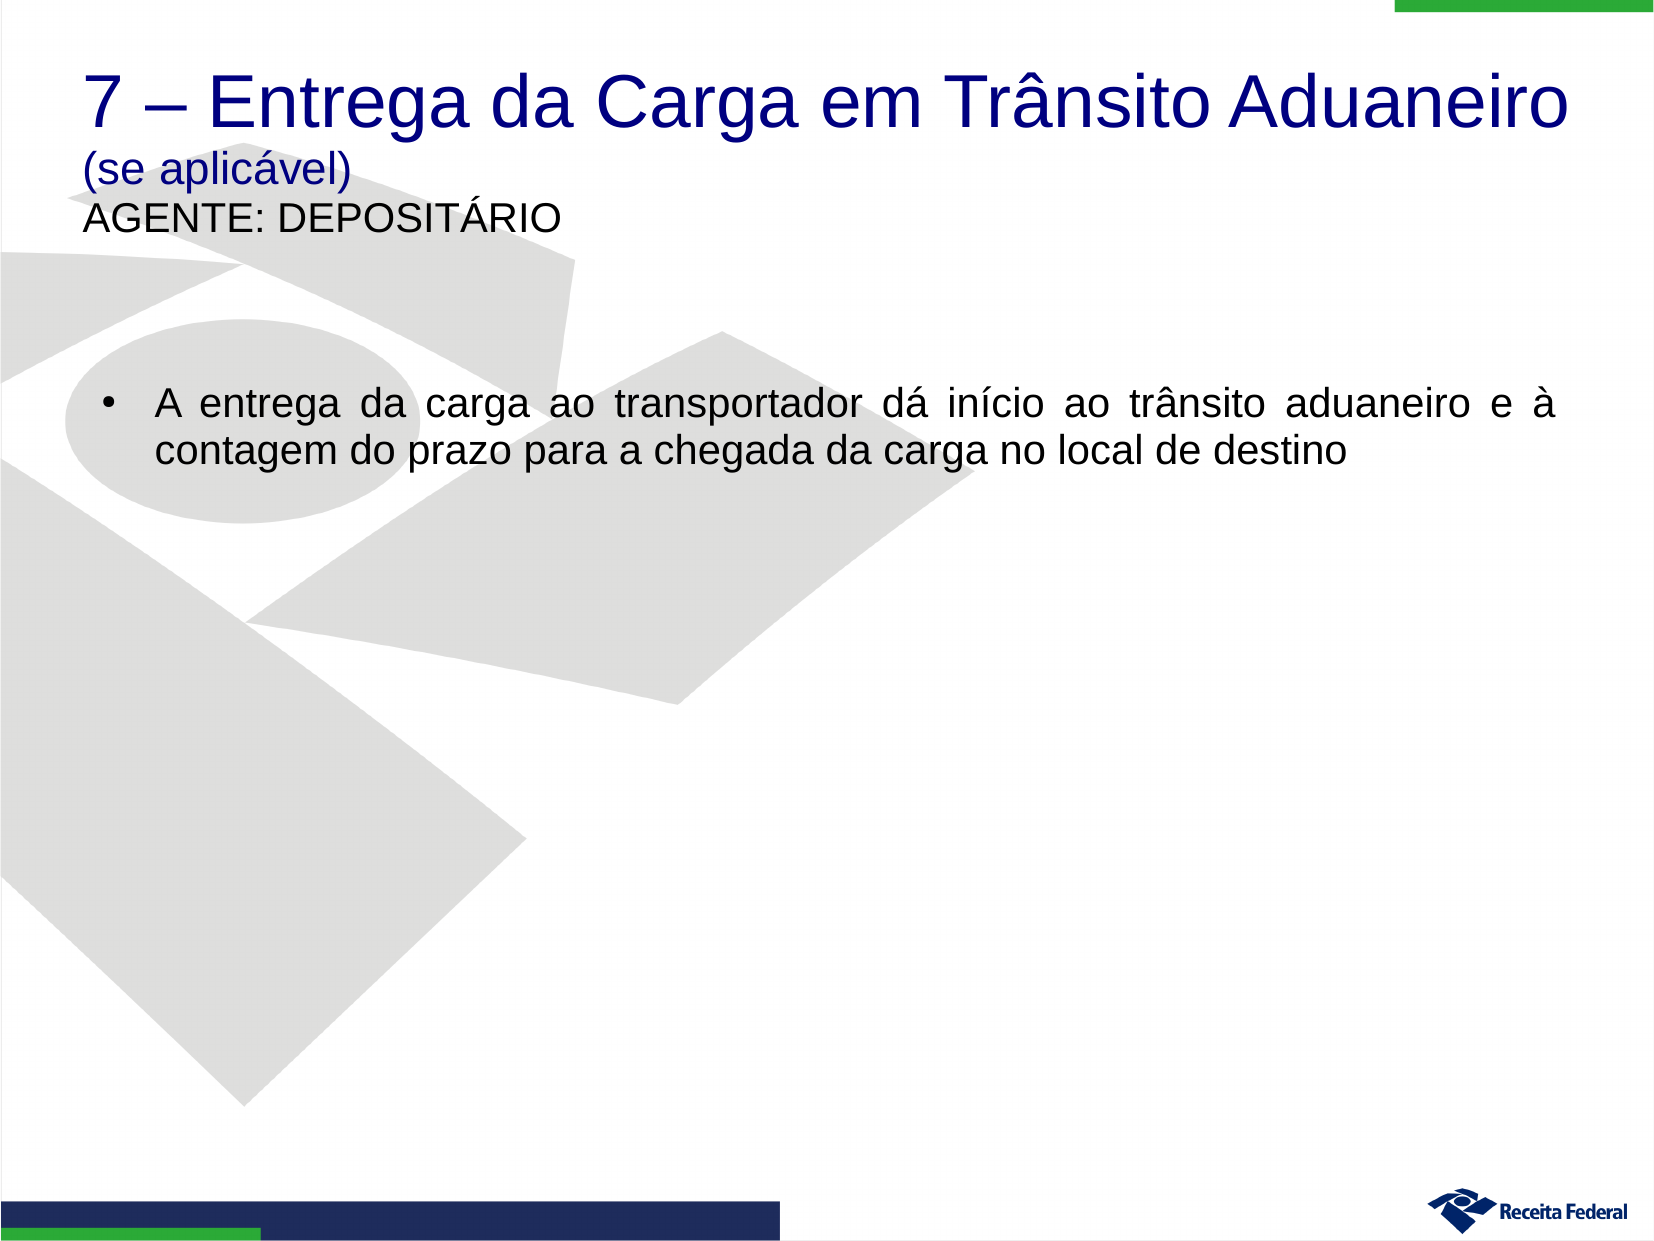

7 – Entrega da Carga em Trânsito Aduaneiro (se aplicável)
AGENTE: DEPOSITÁRIO
#
A entrega da carga ao transportador dá início ao trânsito aduaneiro e à contagem do prazo para a chegada da carga no local de destino